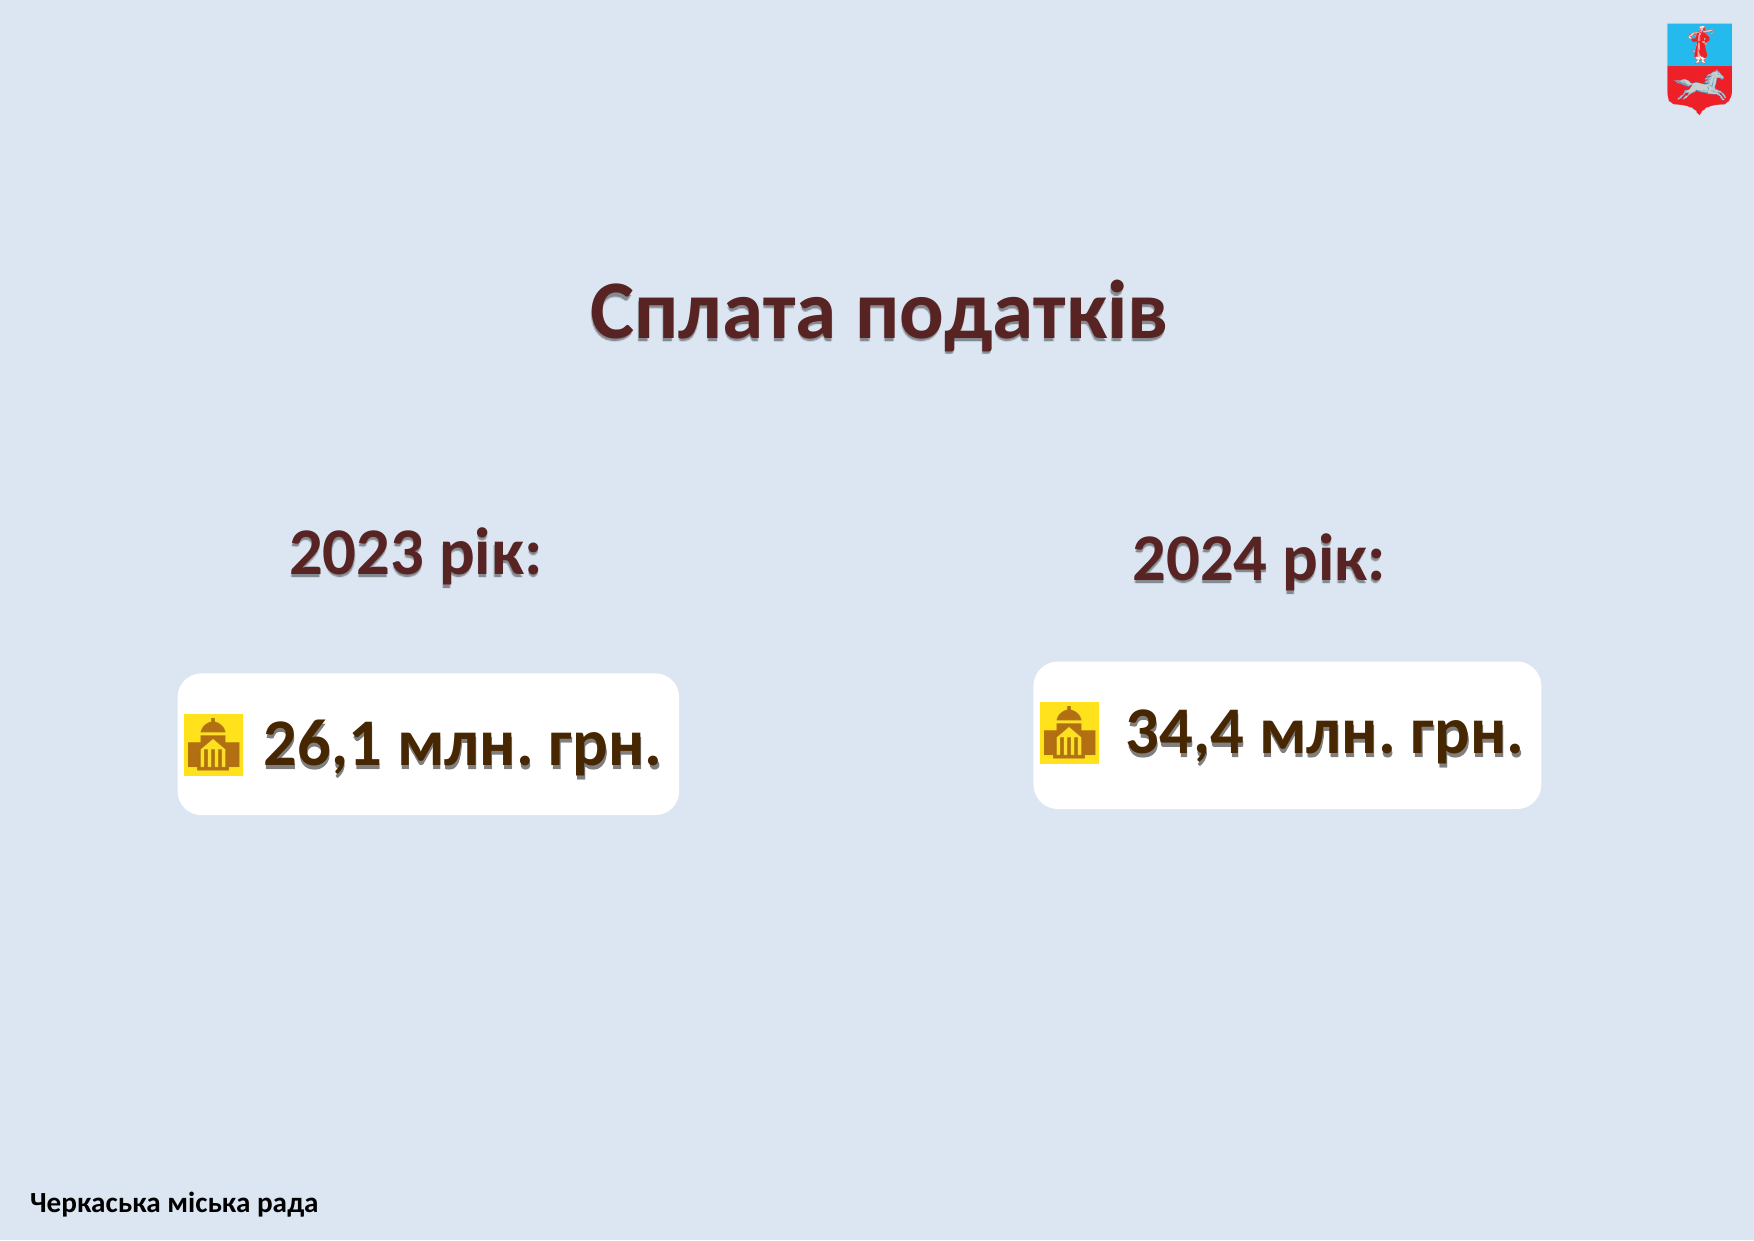

Сплата податків
 2023 рік:
 2024 рік:
34,4 млн. грн.
26,1 млн. грн.
Черкаська міська рада